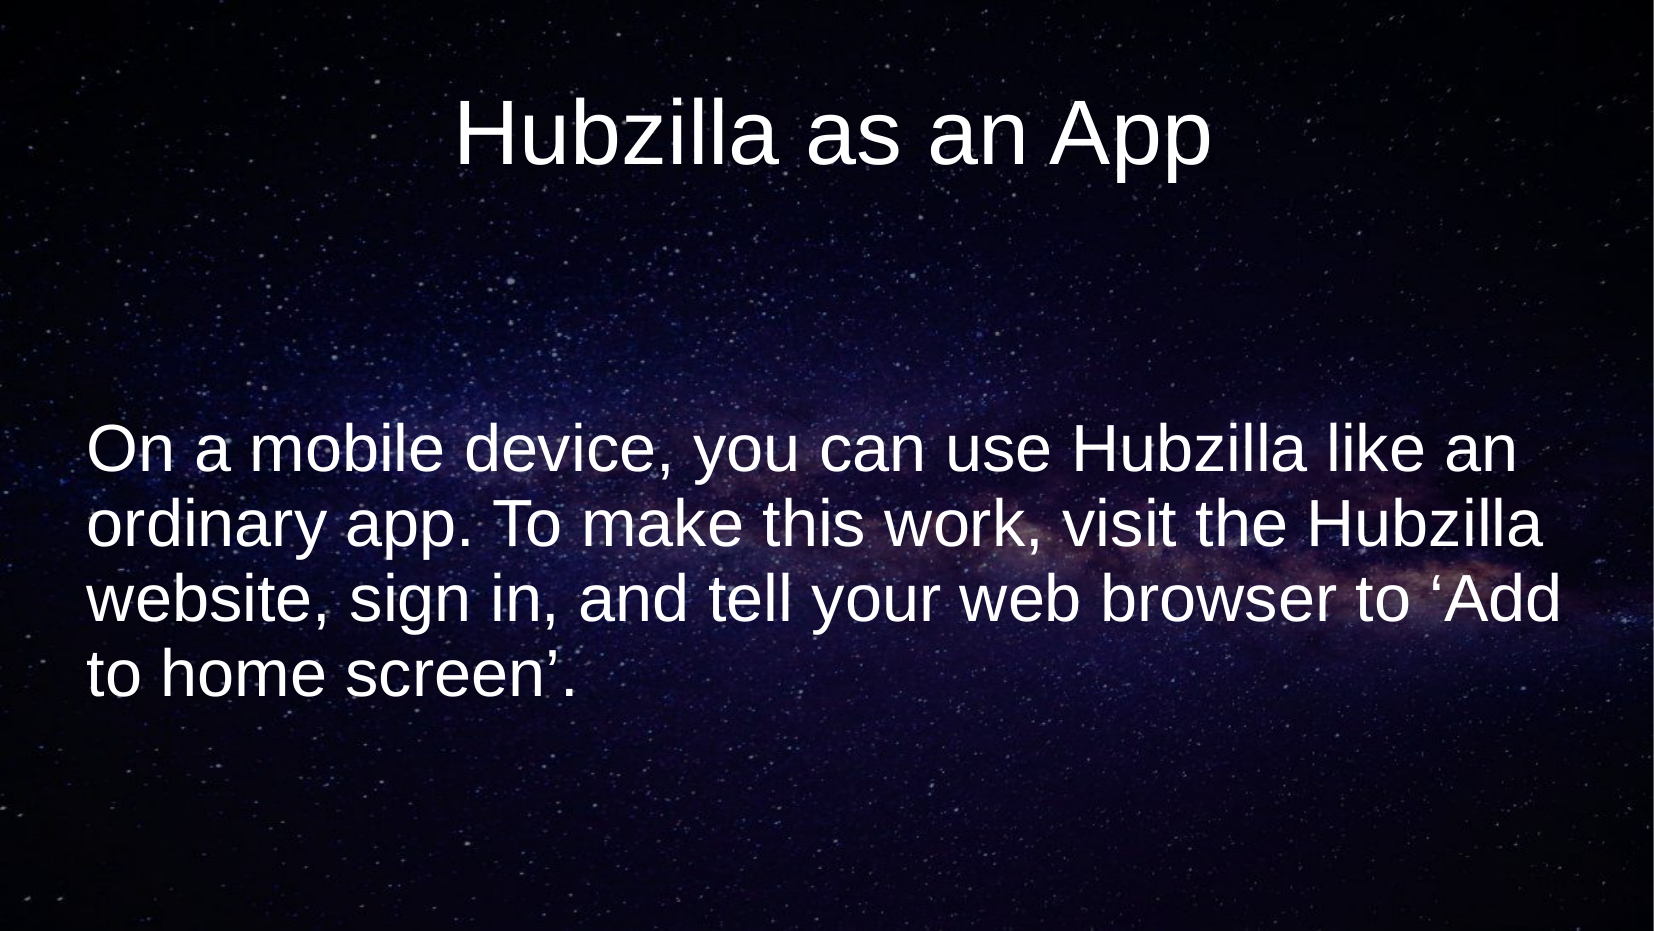

# Hubzilla as an App
On a mobile device, you can use Hubzilla like an ordinary app. To make this work, visit the Hubzilla website, sign in, and tell your web browser to ‘Add to home screen’.